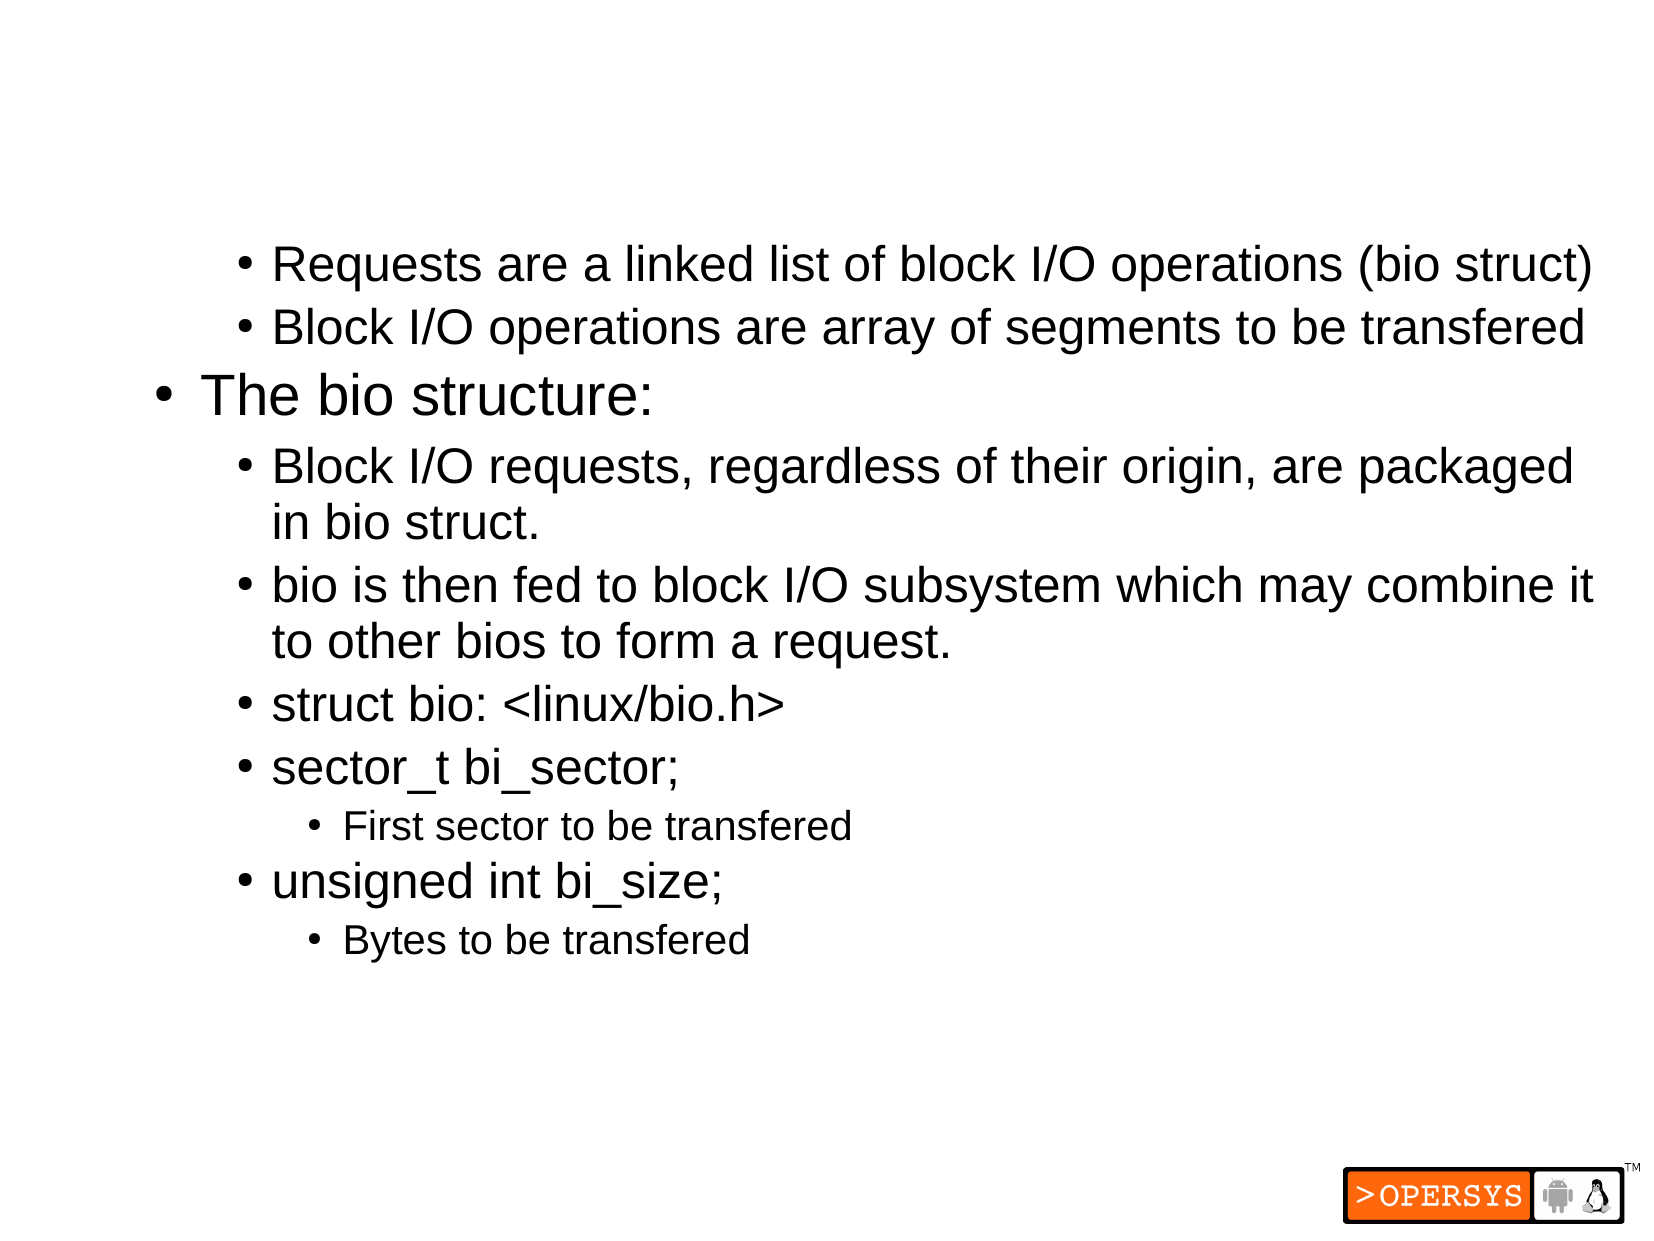

# Requests are a linked list of block I/O operations (bio struct)
Block I/O operations are array of segments to be transfered
The bio structure:
Block I/O requests, regardless of their origin, are packaged in bio struct.
bio is then fed to block I/O subsystem which may combine it to other bios to form a request.
struct bio: <linux/bio.h>
sector_t bi_sector;
First sector to be transfered
unsigned int bi_size;
Bytes to be transfered